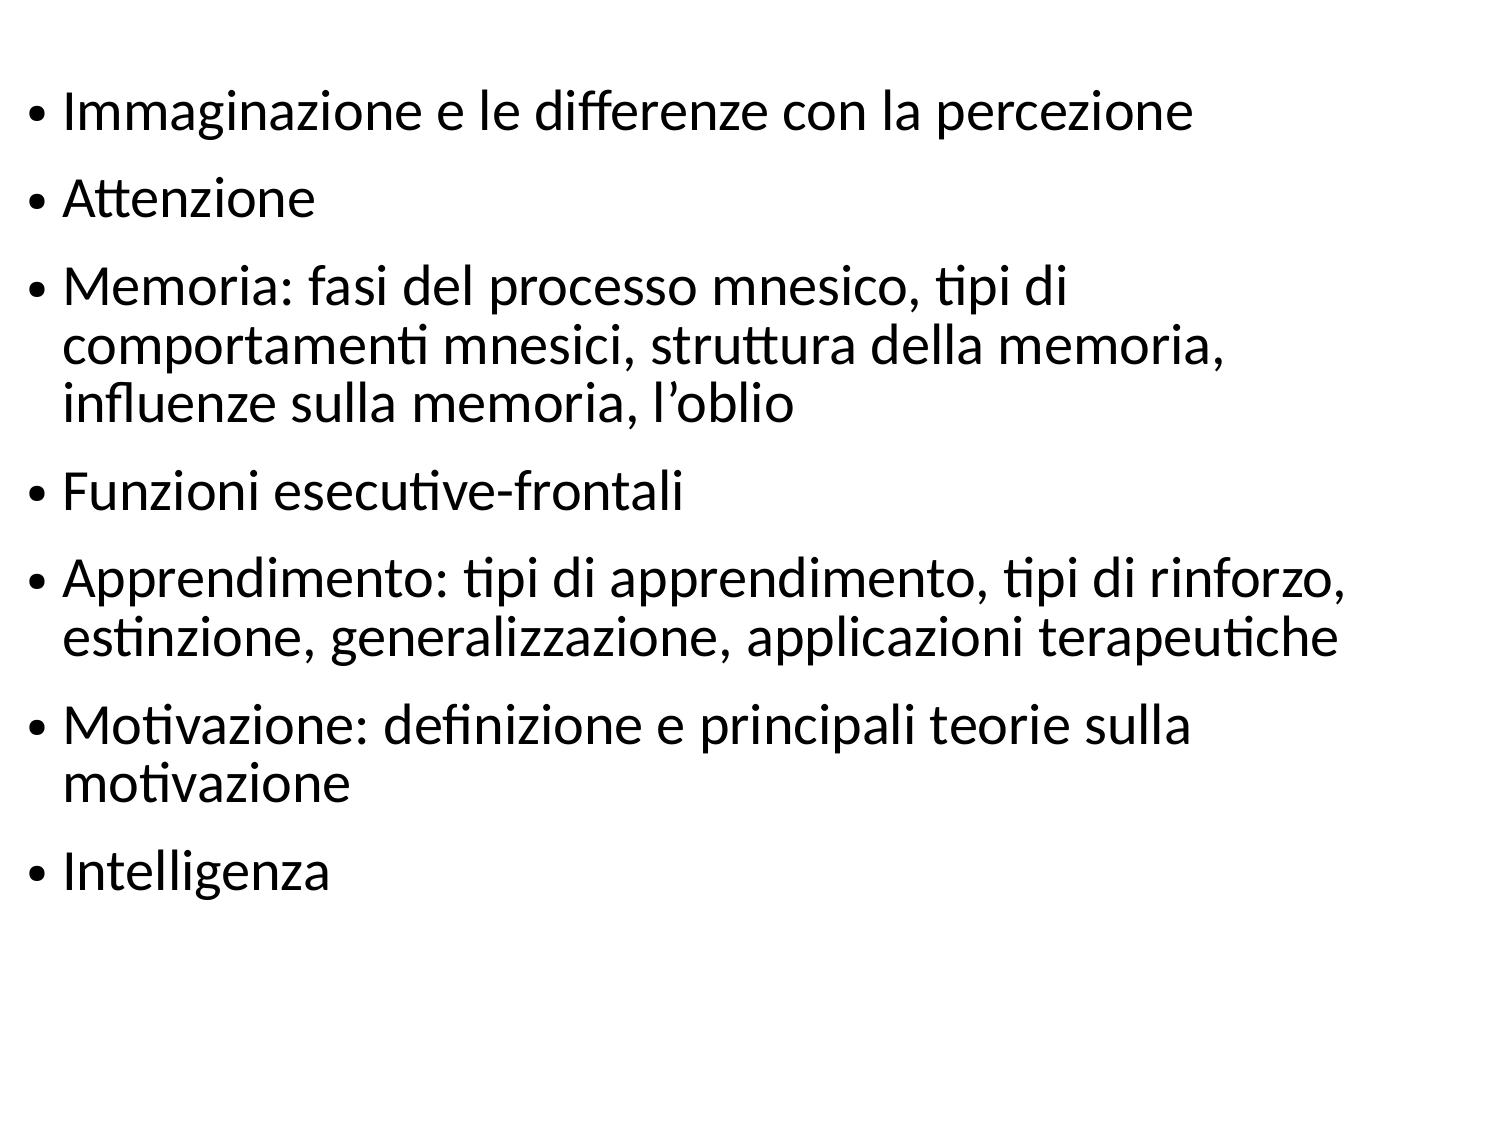

Immaginazione e le differenze con la percezione
Attenzione
Memoria: fasi del processo mnesico, tipi di comportamenti mnesici, struttura della memoria, influenze sulla memoria, l’oblio
Funzioni esecutive-frontali
Apprendimento: tipi di apprendimento, tipi di rinforzo, estinzione, generalizzazione, applicazioni terapeutiche
Motivazione: definizione e principali teorie sulla motivazione
Intelligenza